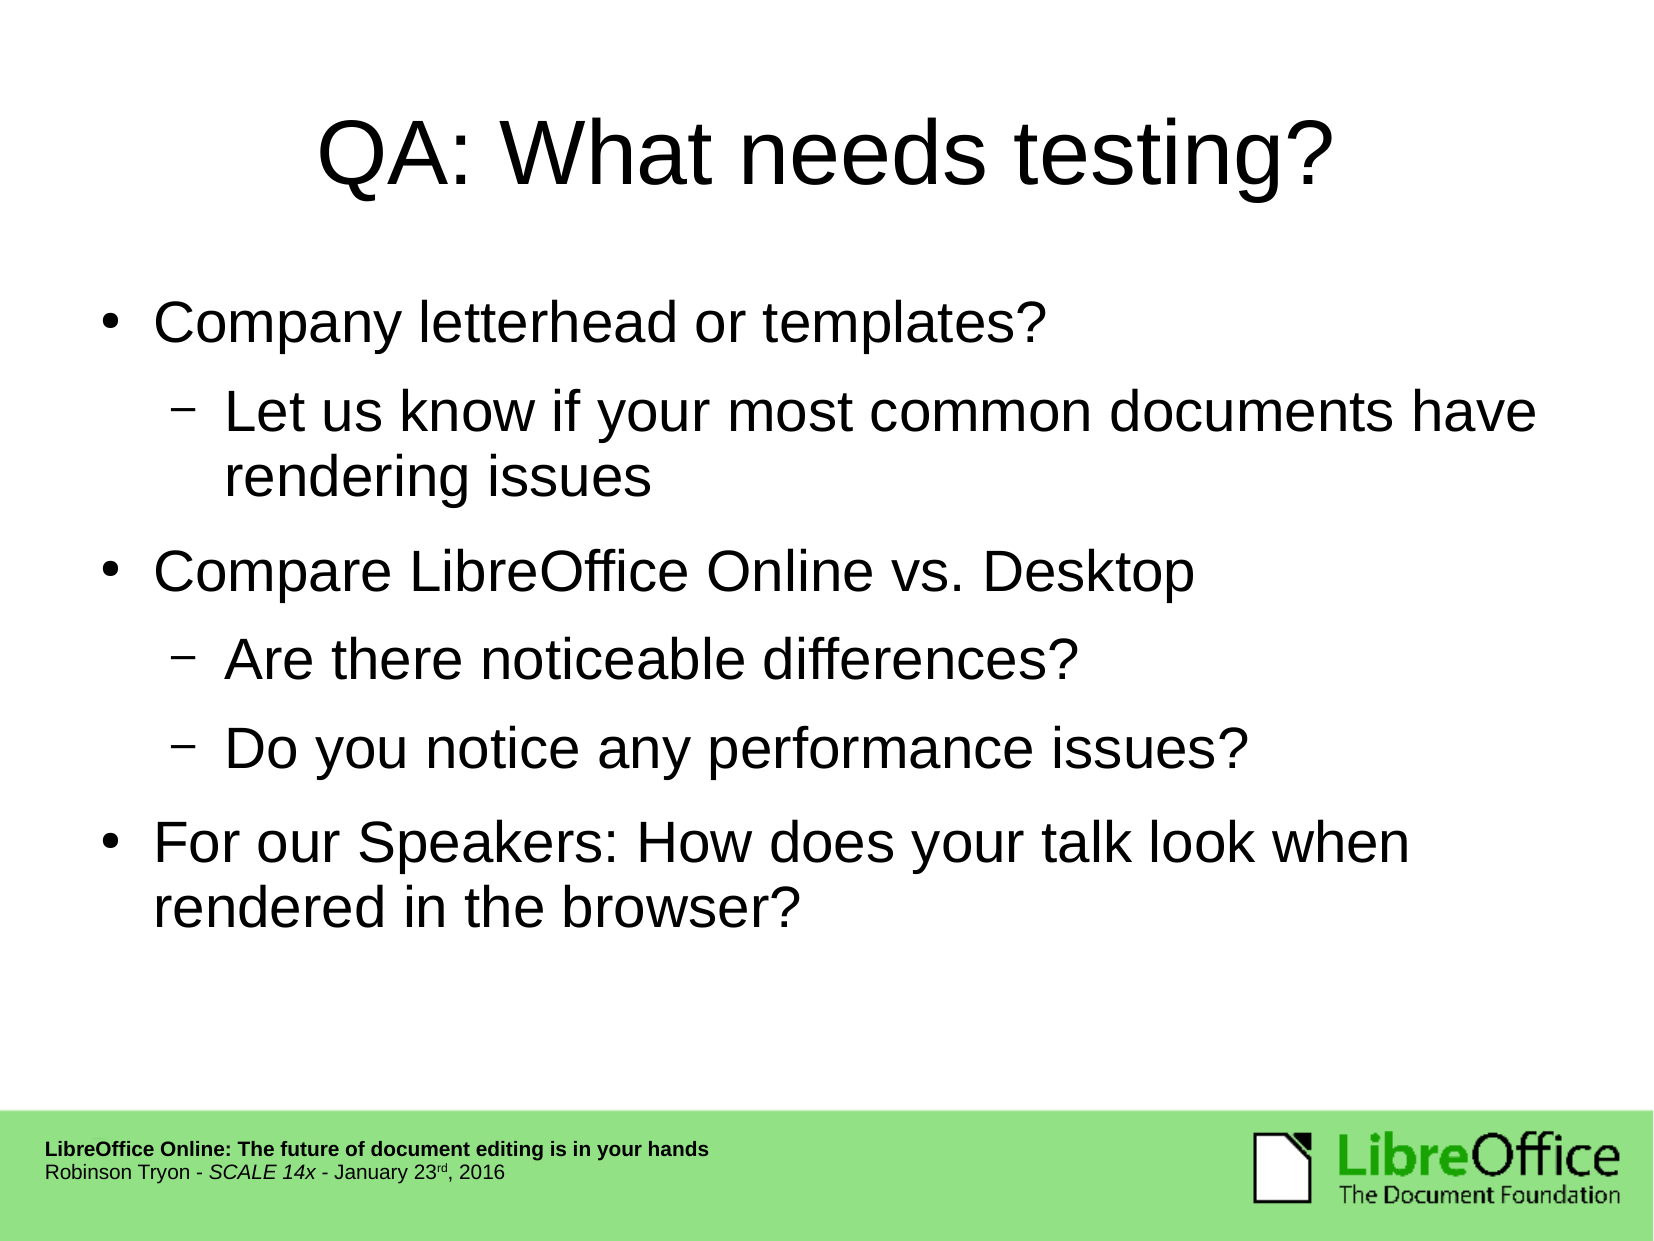

# QA: What needs testing?
Company letterhead or templates?
Let us know if your most common documents have rendering issues
Compare LibreOffice Online vs. Desktop
Are there noticeable differences?
Do you notice any performance issues?
For our Speakers: How does your talk look when rendered in the browser?